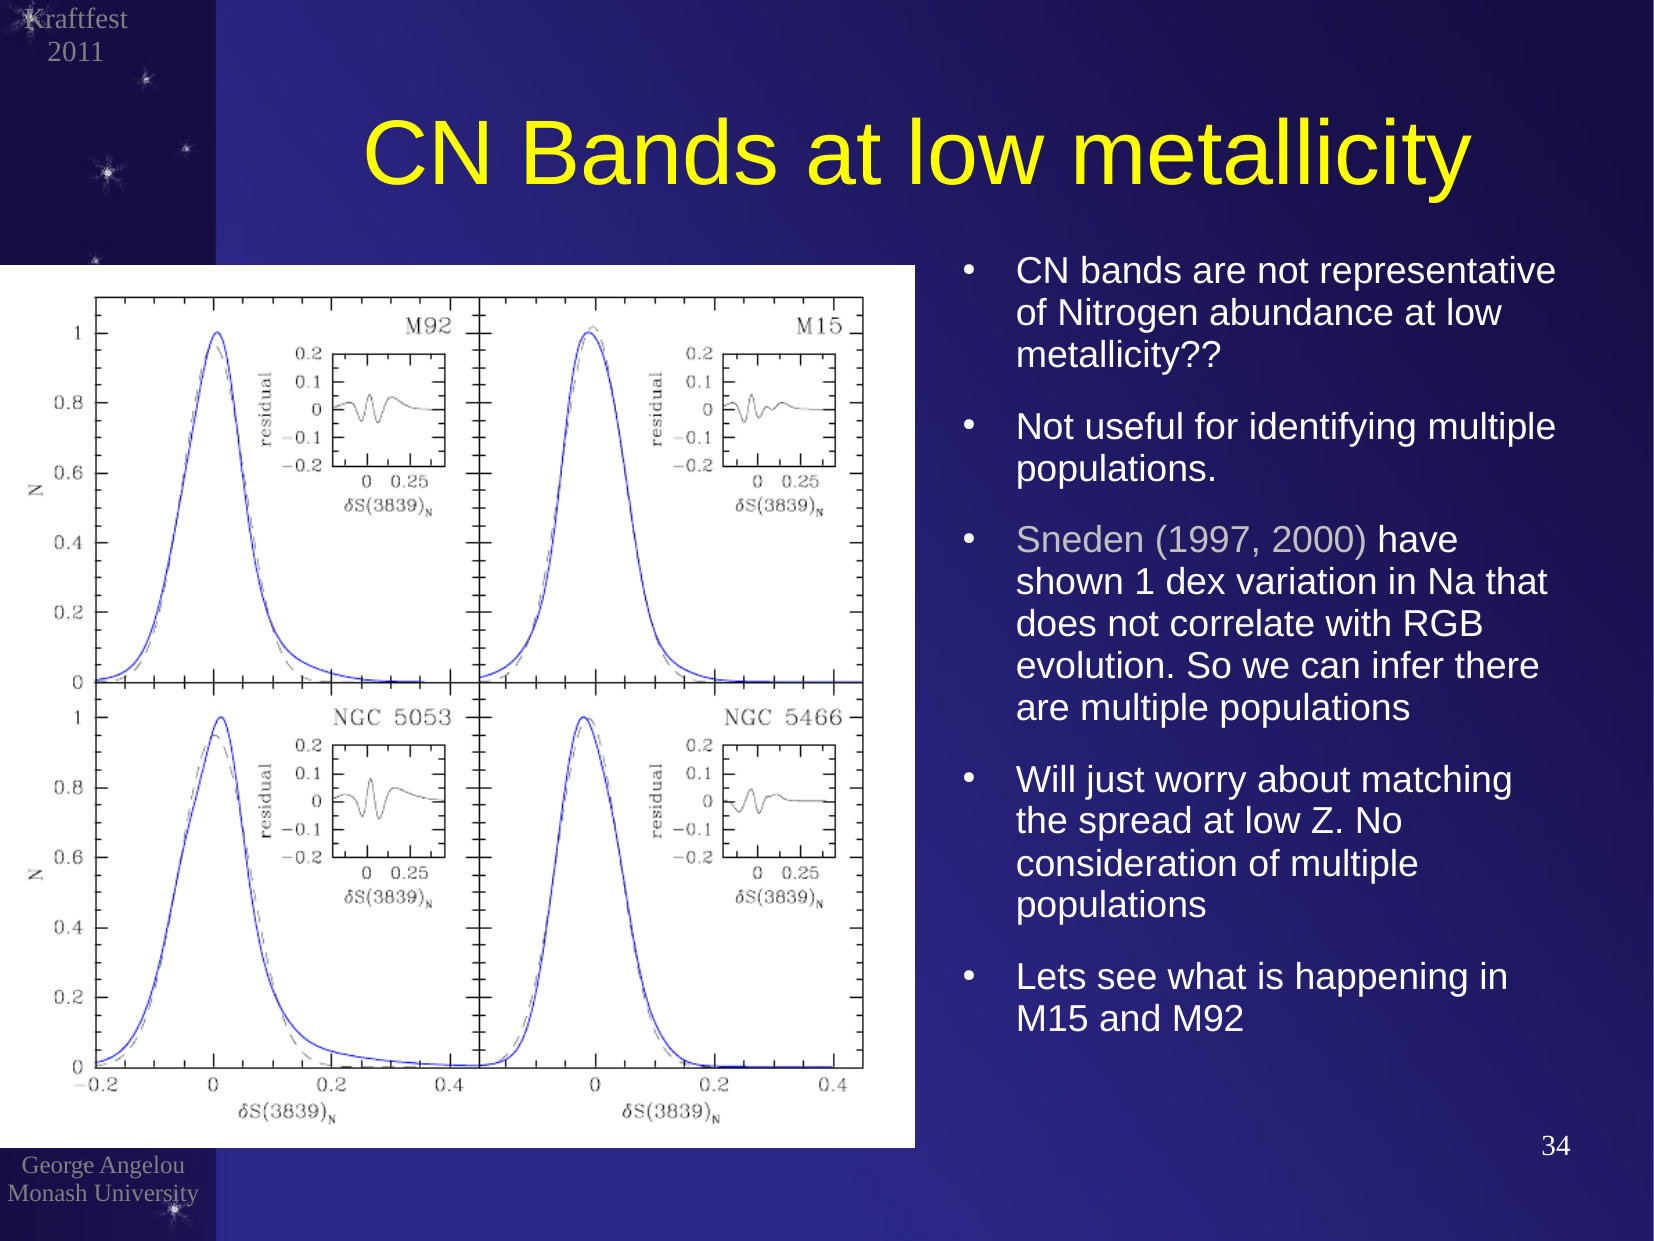

# CN Bands at low metallicity
CN bands are not representative of Nitrogen abundance at low metallicity??
Not useful for identifying multiple populations.
Sneden (1997, 2000) have shown 1 dex variation in Na that does not correlate with RGB evolution. So we can infer there are multiple populations
Will just worry about matching the spread at low Z. No consideration of multiple populations
Lets see what is happening in M15 and M92
34